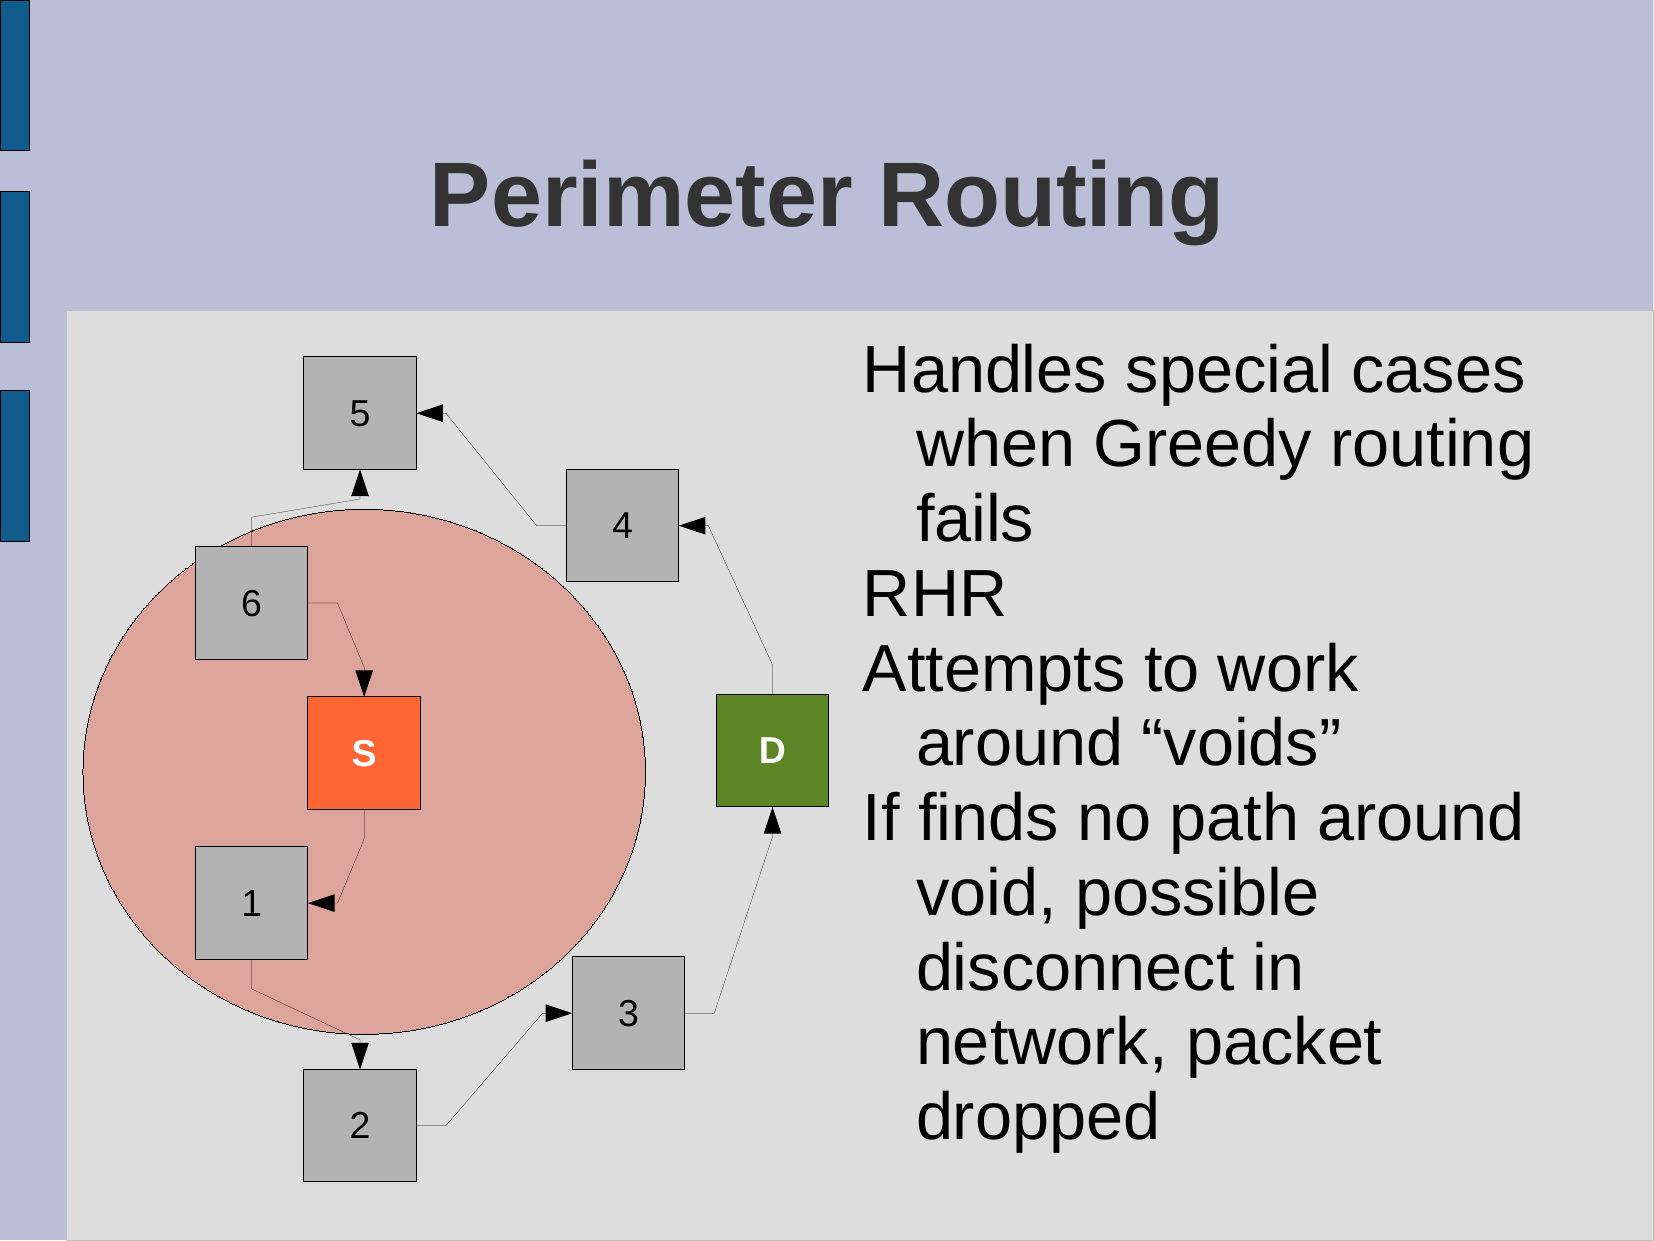

# Perimeter Routing
Handles special cases when Greedy routing fails
RHR
Attempts to work around “voids”
If finds no path around void, possible disconnect in network, packet dropped
5
4
6
D
S
4
1
3
2